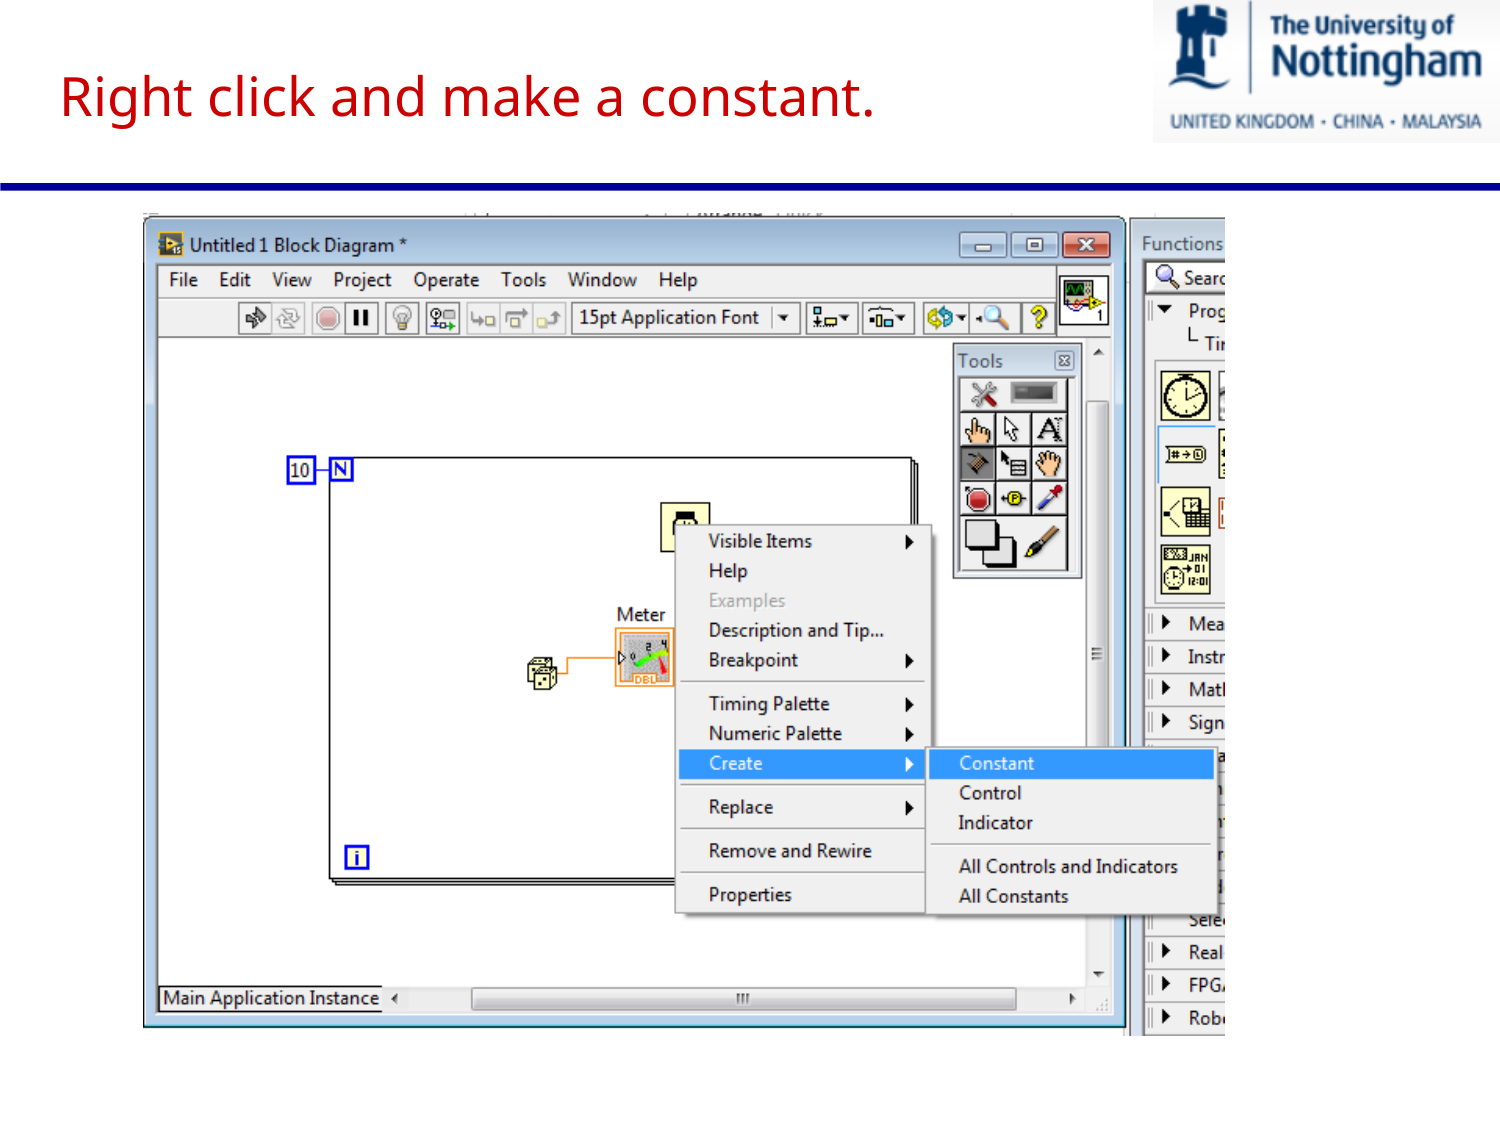

# Right click and make a constant.